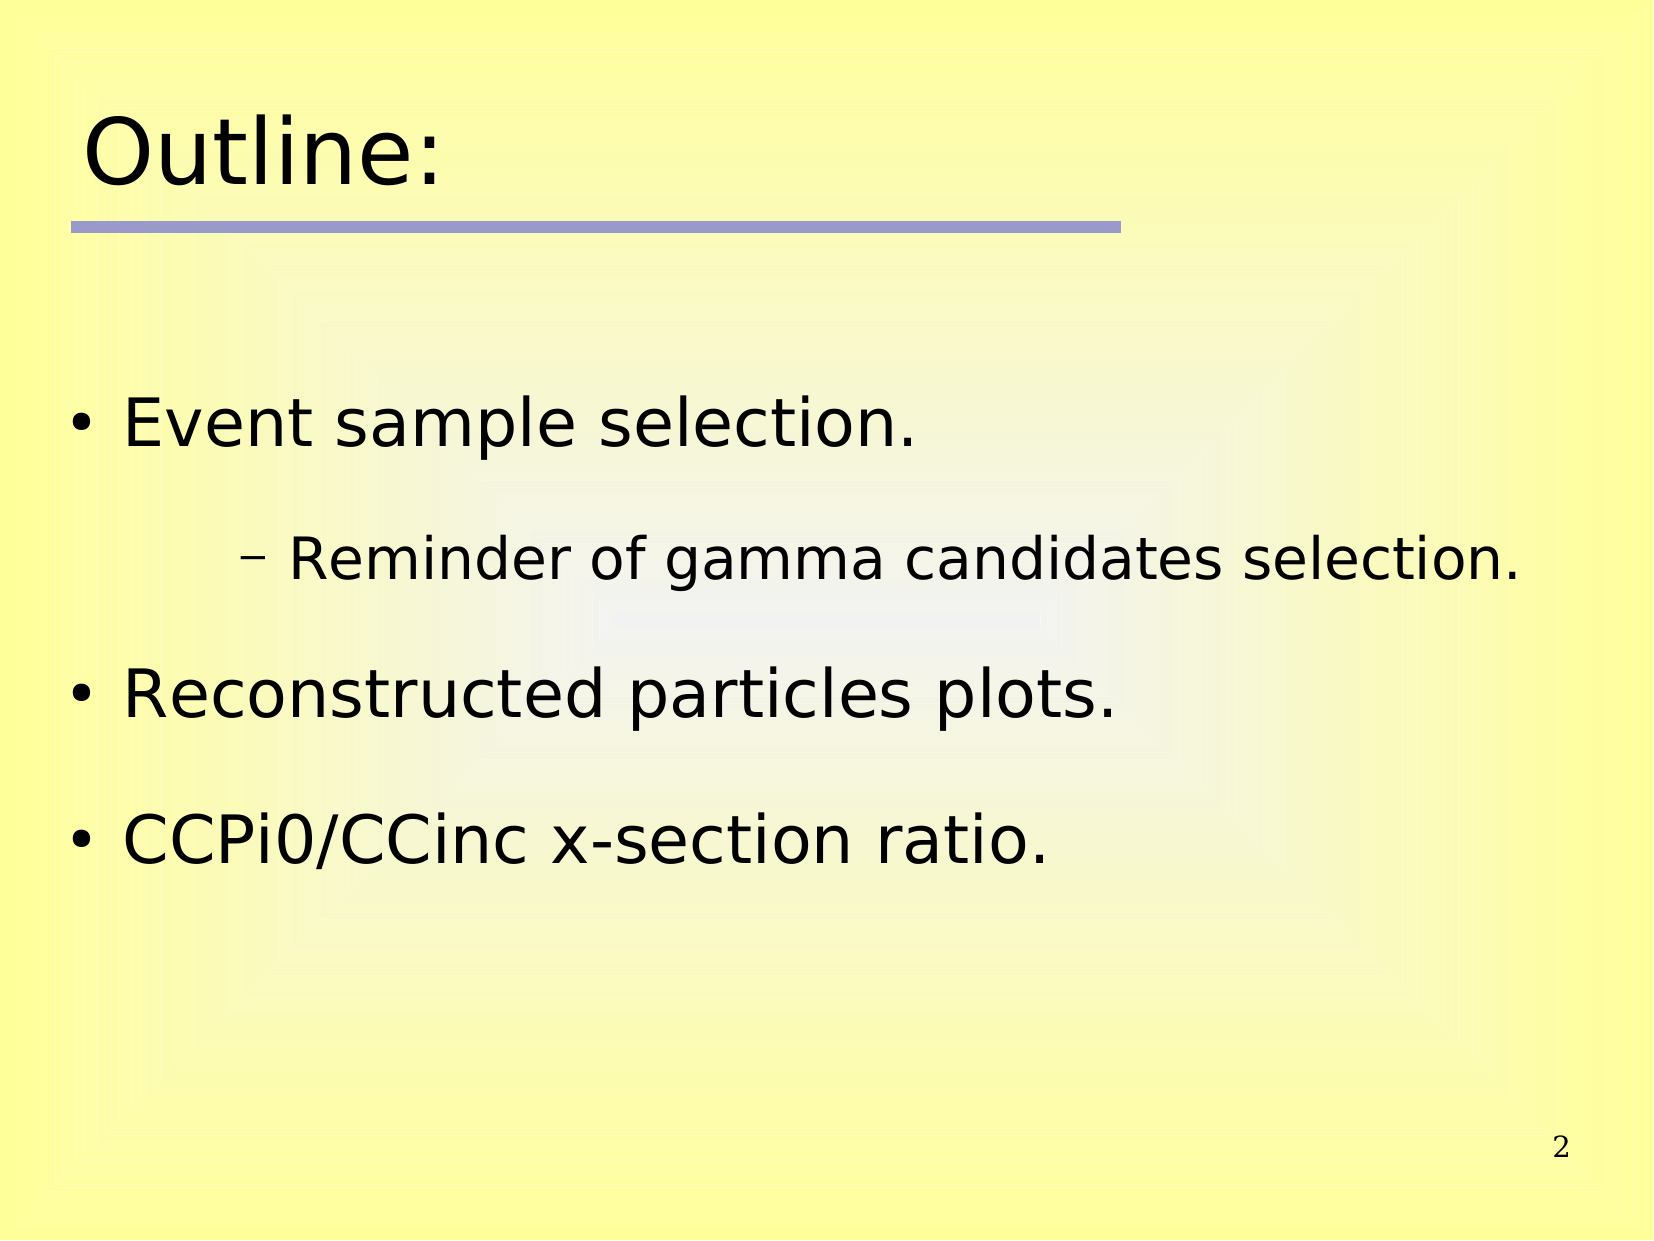

Outline:
# Event sample selection.
Reminder of gamma candidates selection.
Reconstructed particles plots.
CCPi0/CCinc x-section ratio.
2